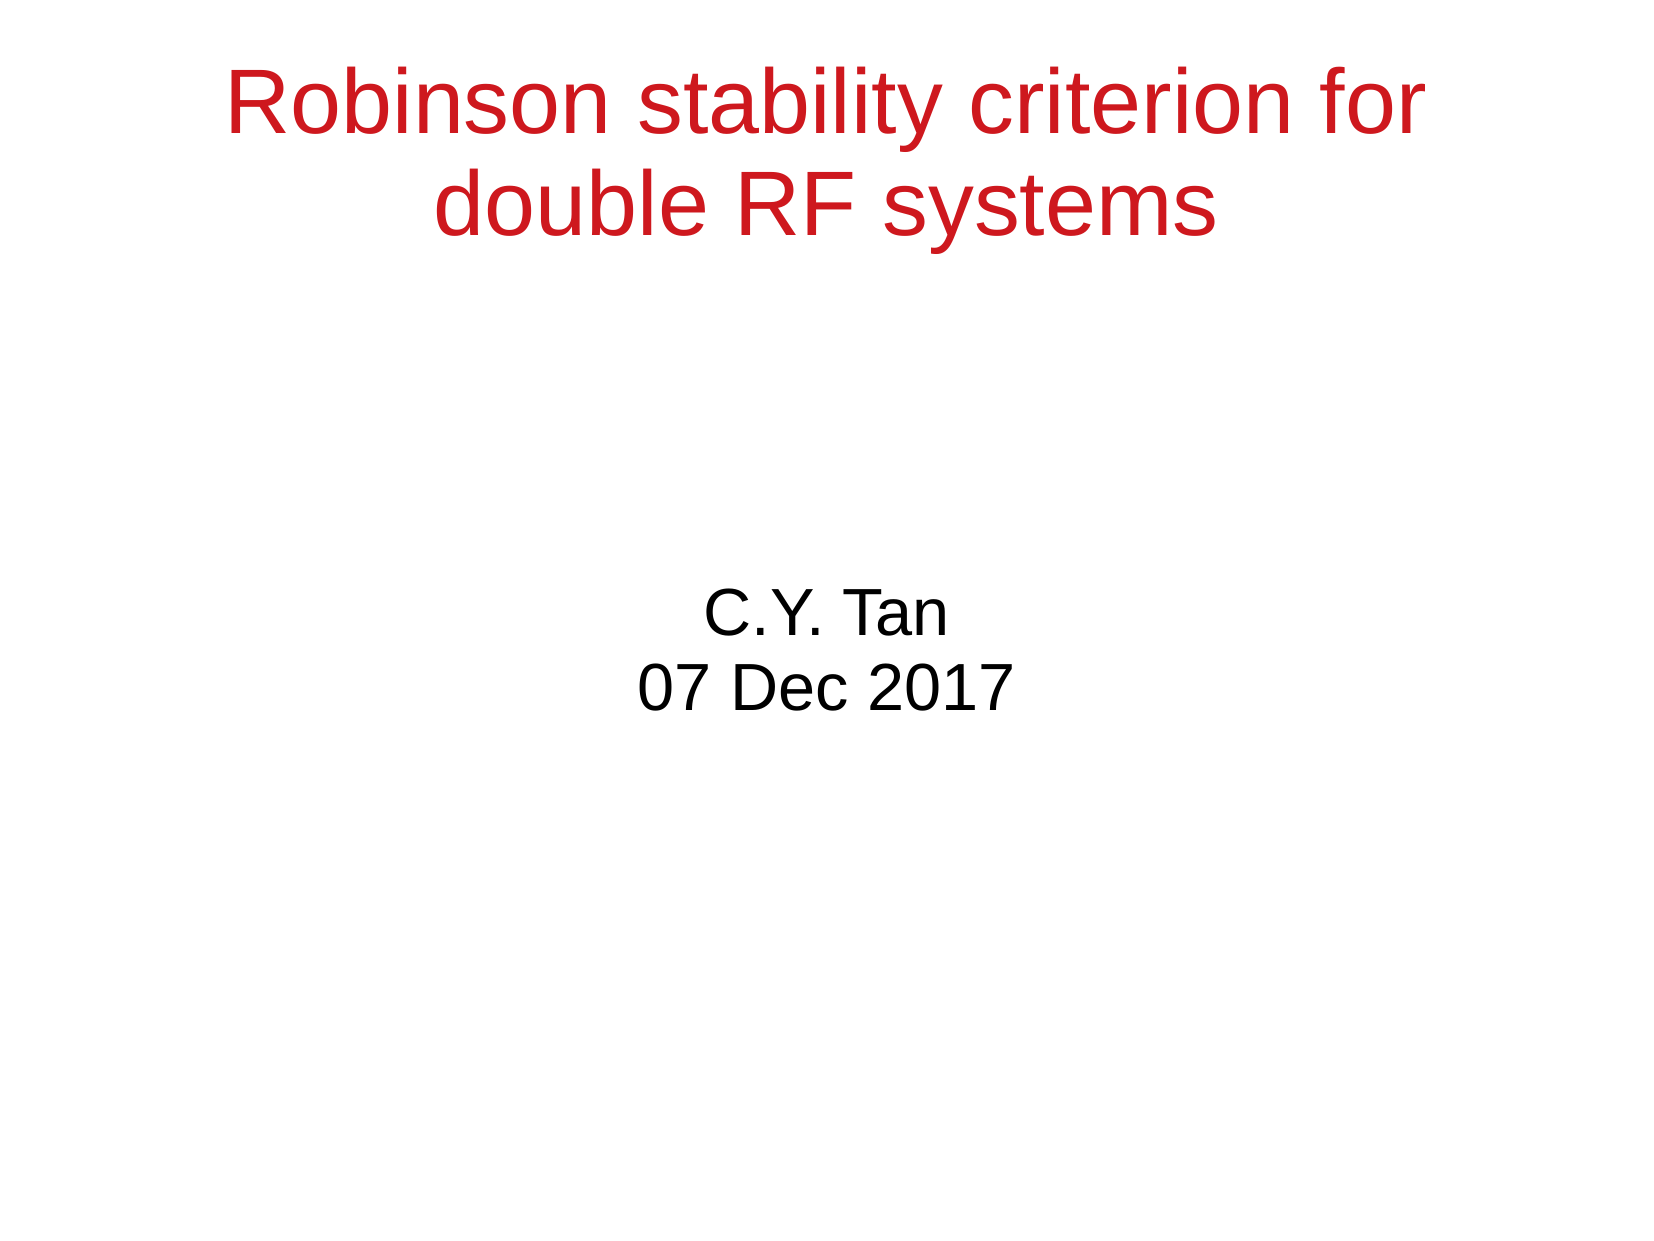

# Robinson stability criterion for double RF systems
C.Y. Tan
07 Dec 2017